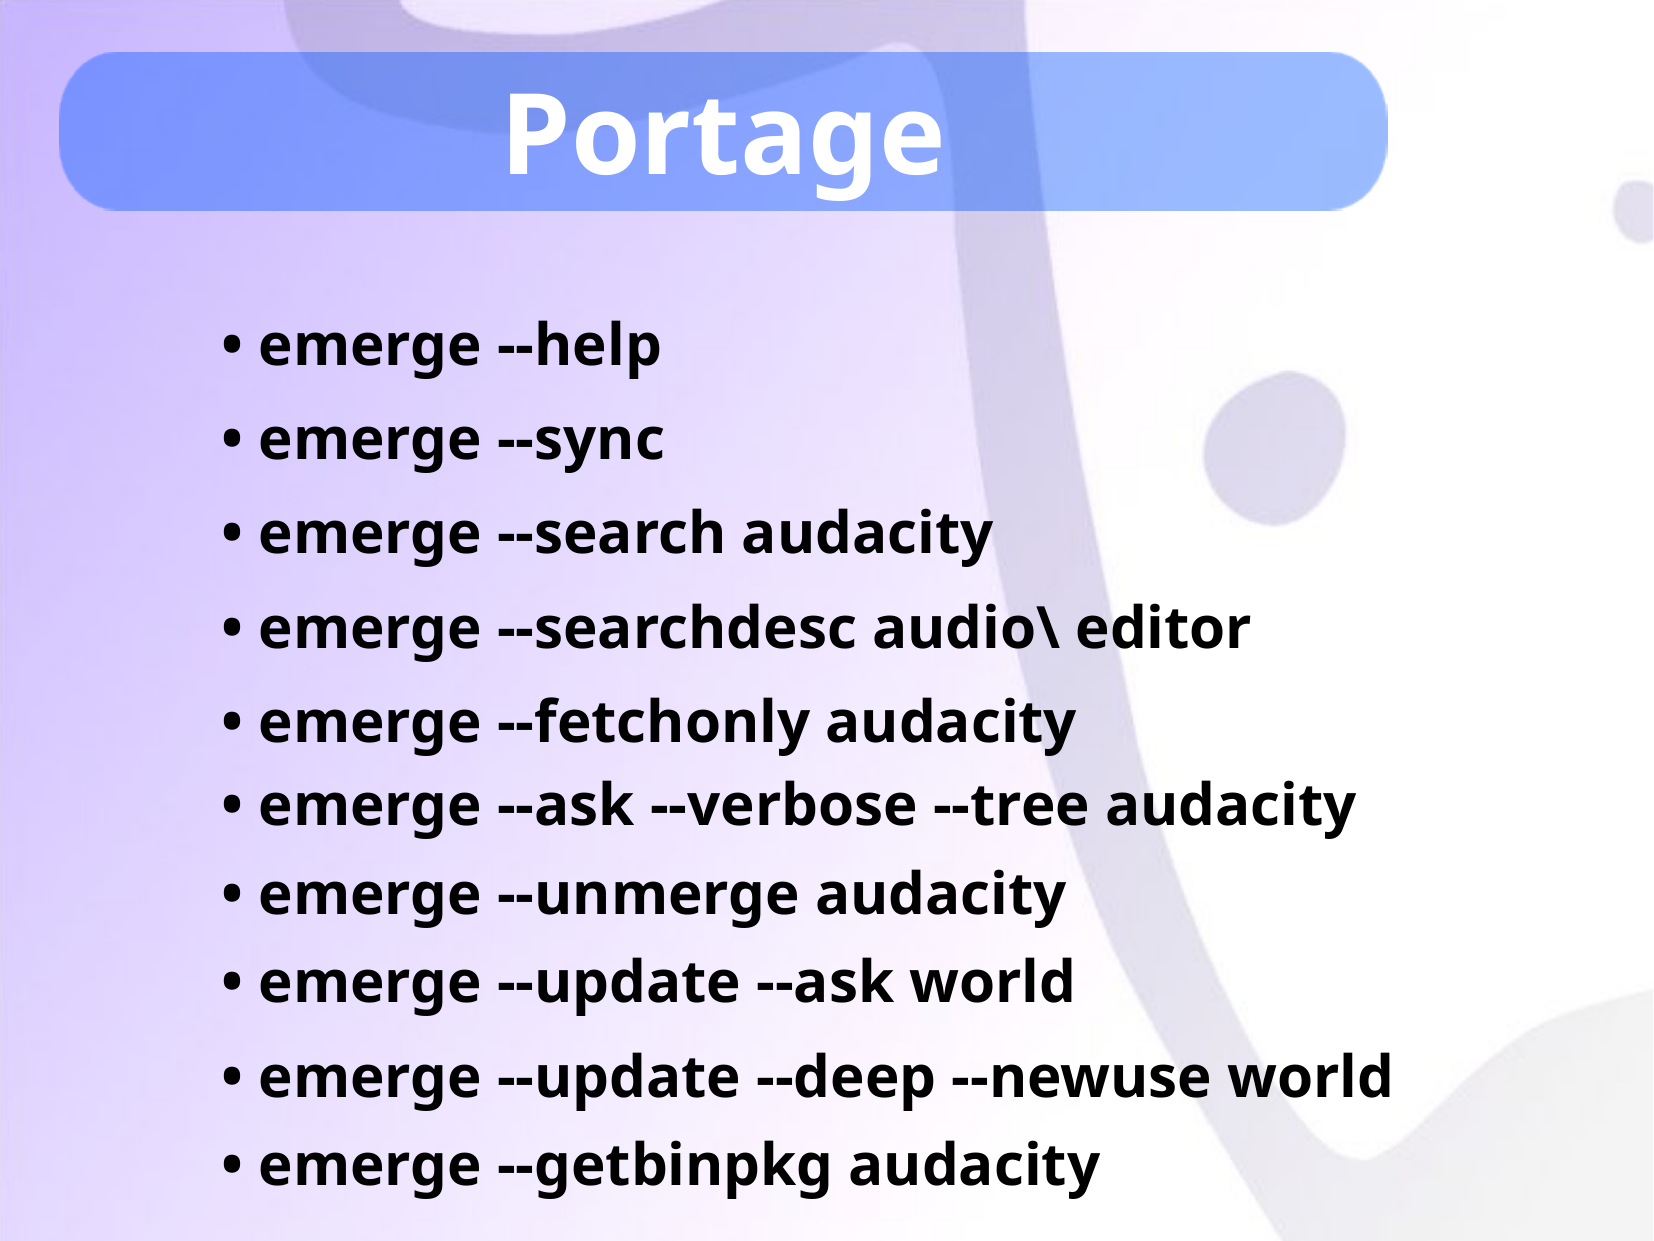

Portage
• emerge --help
• emerge --sync
• emerge --search audacity
• emerge --searchdesc audio\ editor
• emerge --fetchonly audacity
• emerge --ask --verbose --tree audacity
• emerge --unmerge audacity
• emerge --update --ask world
• emerge --update --deep --newuse world
• emerge --getbinpkg audacity